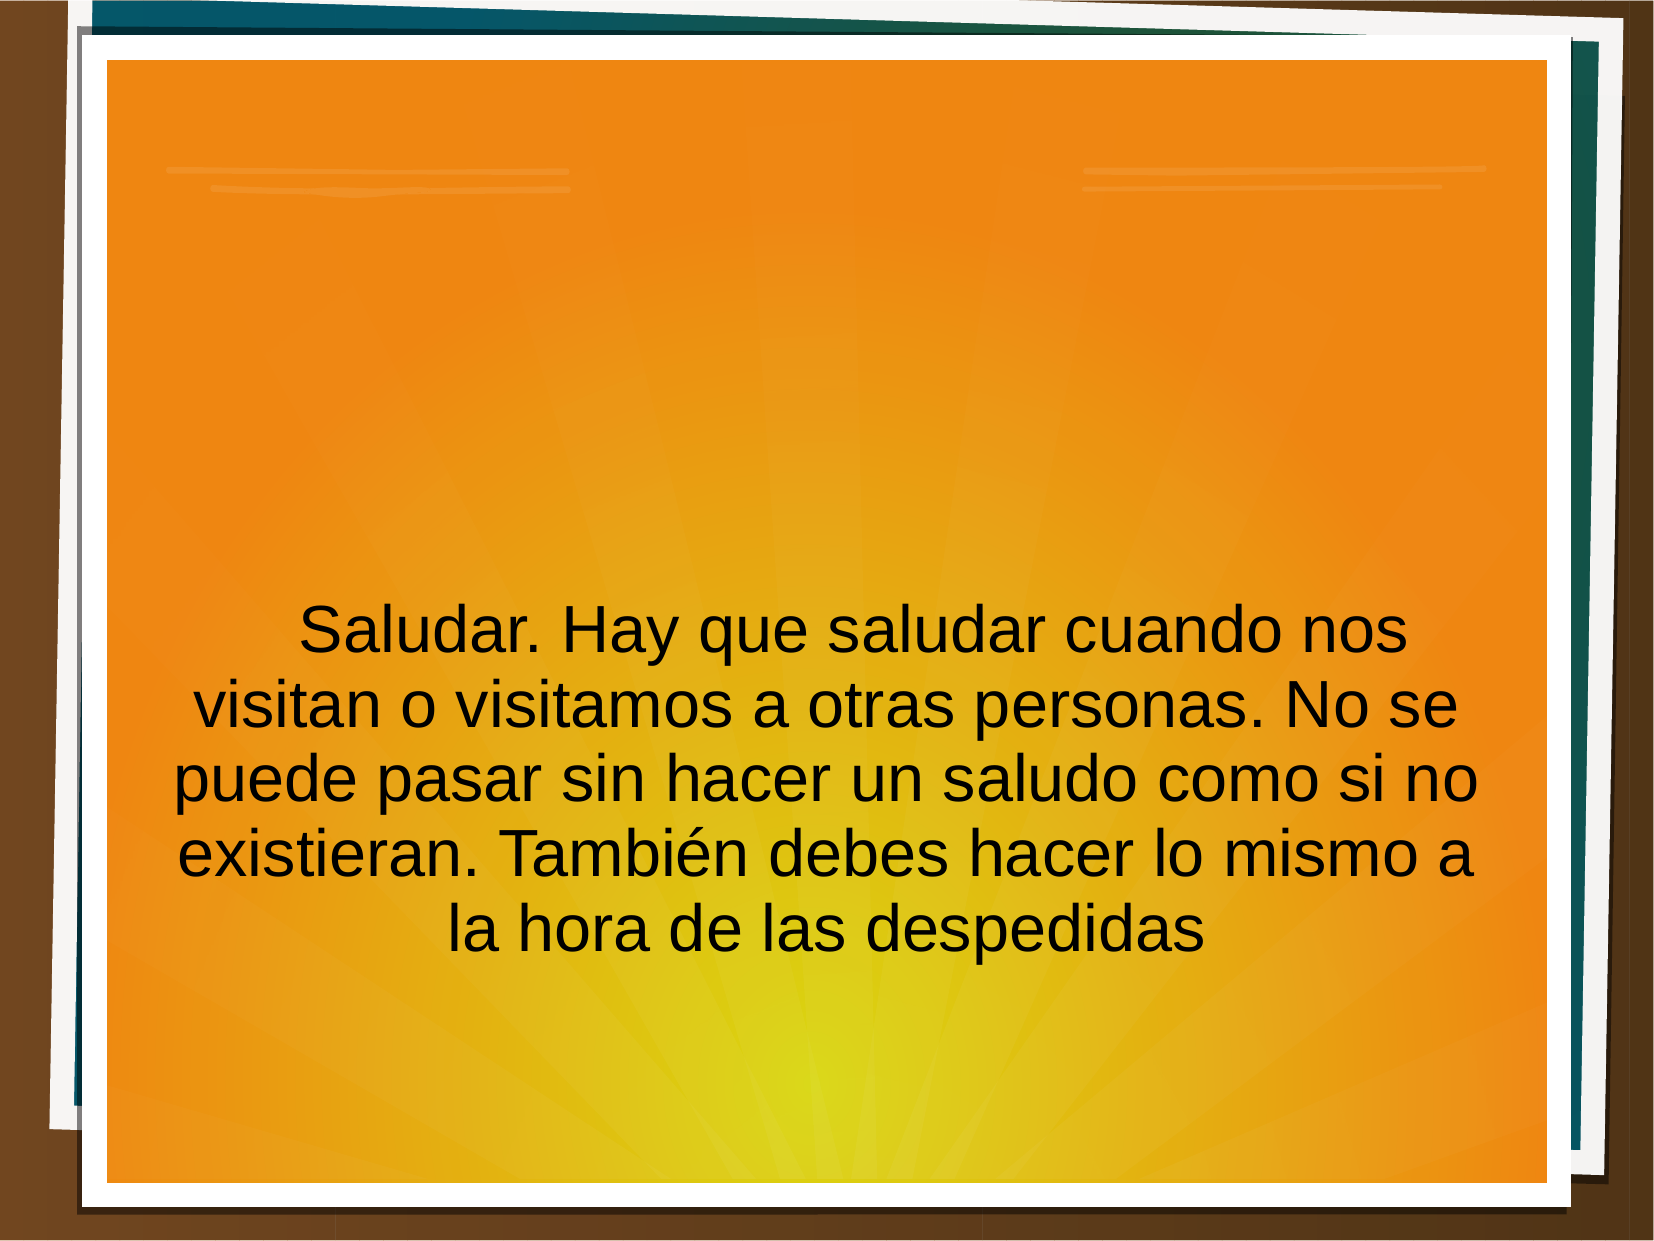

#
 Saludar. Hay que saludar cuando nos visitan o visitamos a otras personas. No se puede pasar sin hacer un saludo como si no existieran. También debes hacer lo mismo a la hora de las despedidas